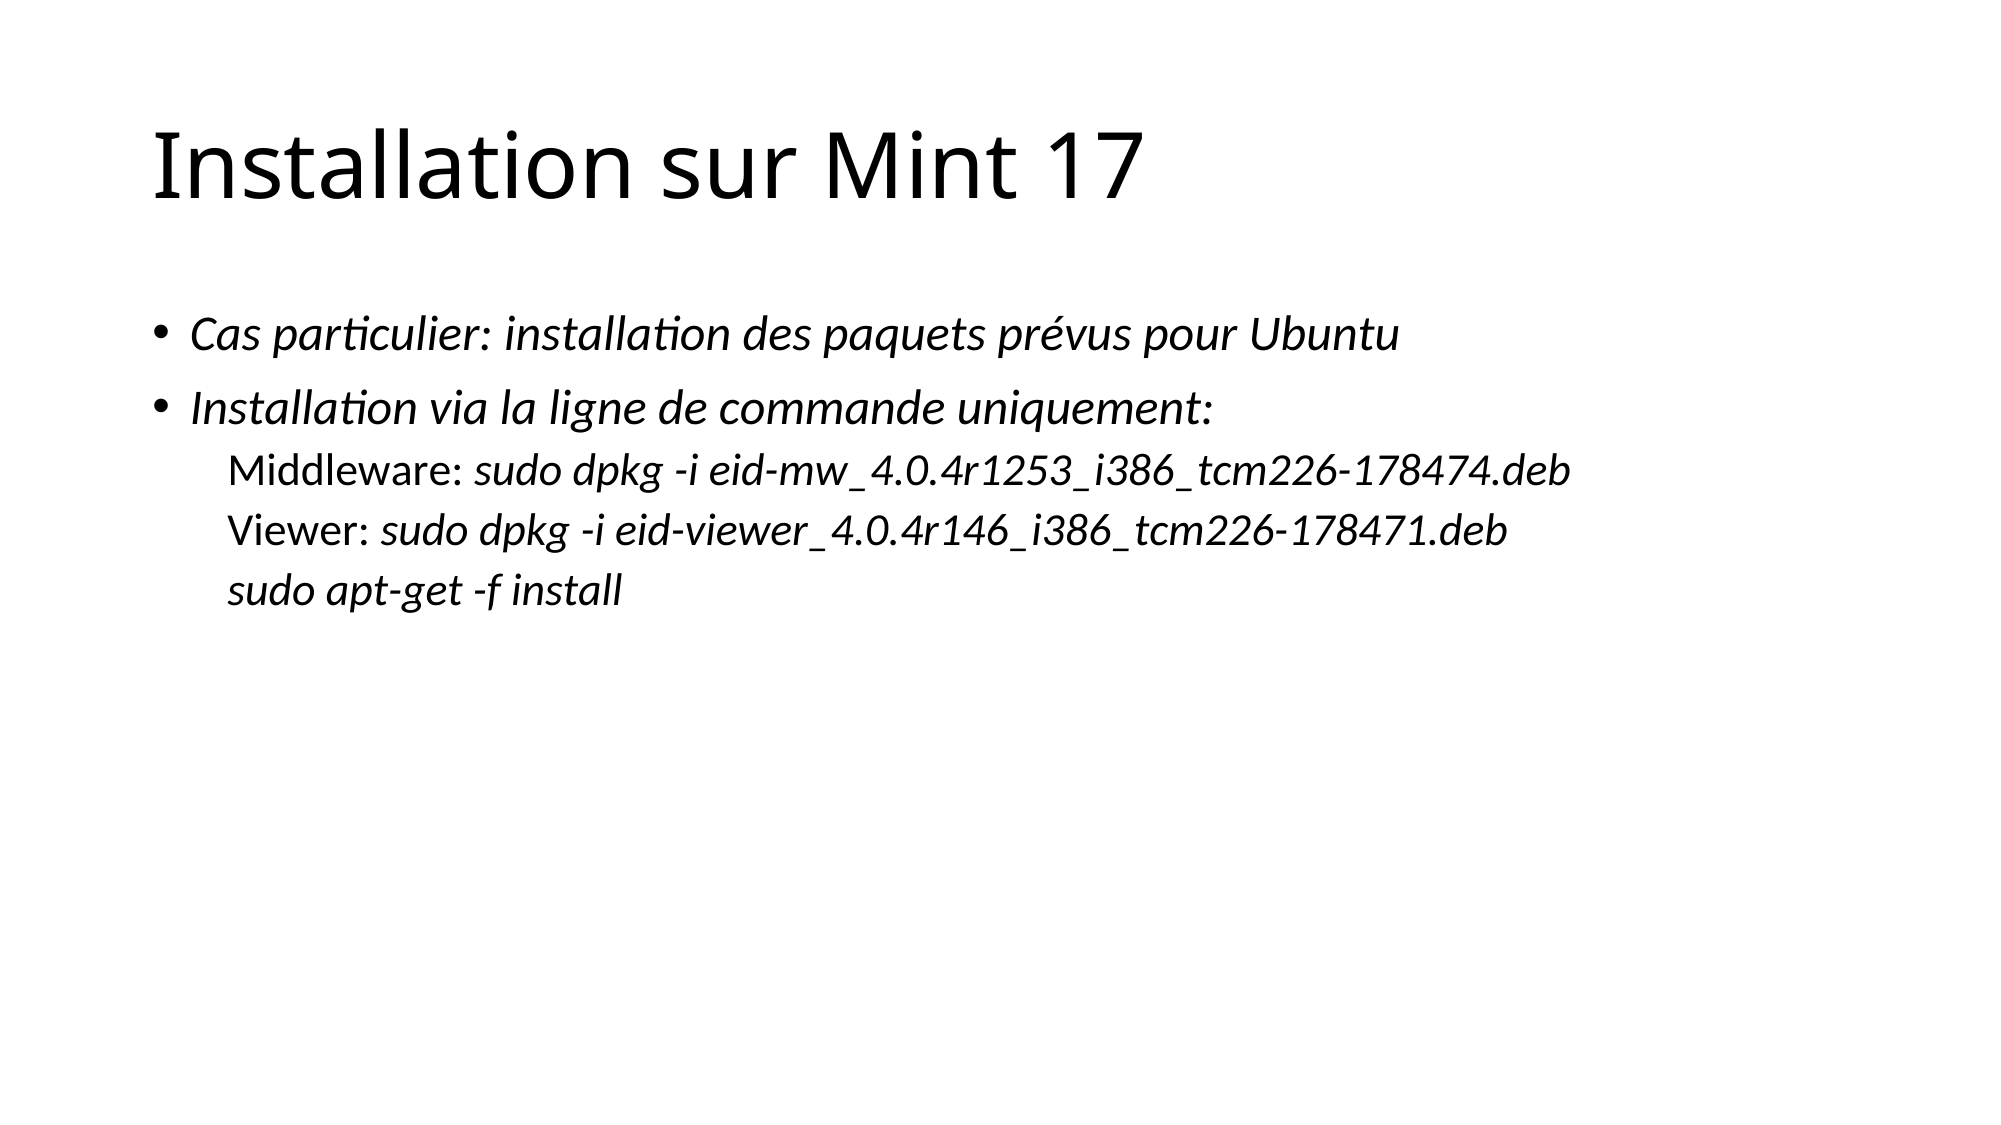

Installation sur Mint 17
Cas particulier: installation des paquets prévus pour Ubuntu
Installation via la ligne de commande uniquement:
Middleware: sudo dpkg -i eid-mw_4.0.4r1253_i386_tcm226-178474.deb
Viewer: sudo dpkg -i eid-viewer_4.0.4r146_i386_tcm226-178471.deb
sudo apt-get -f install